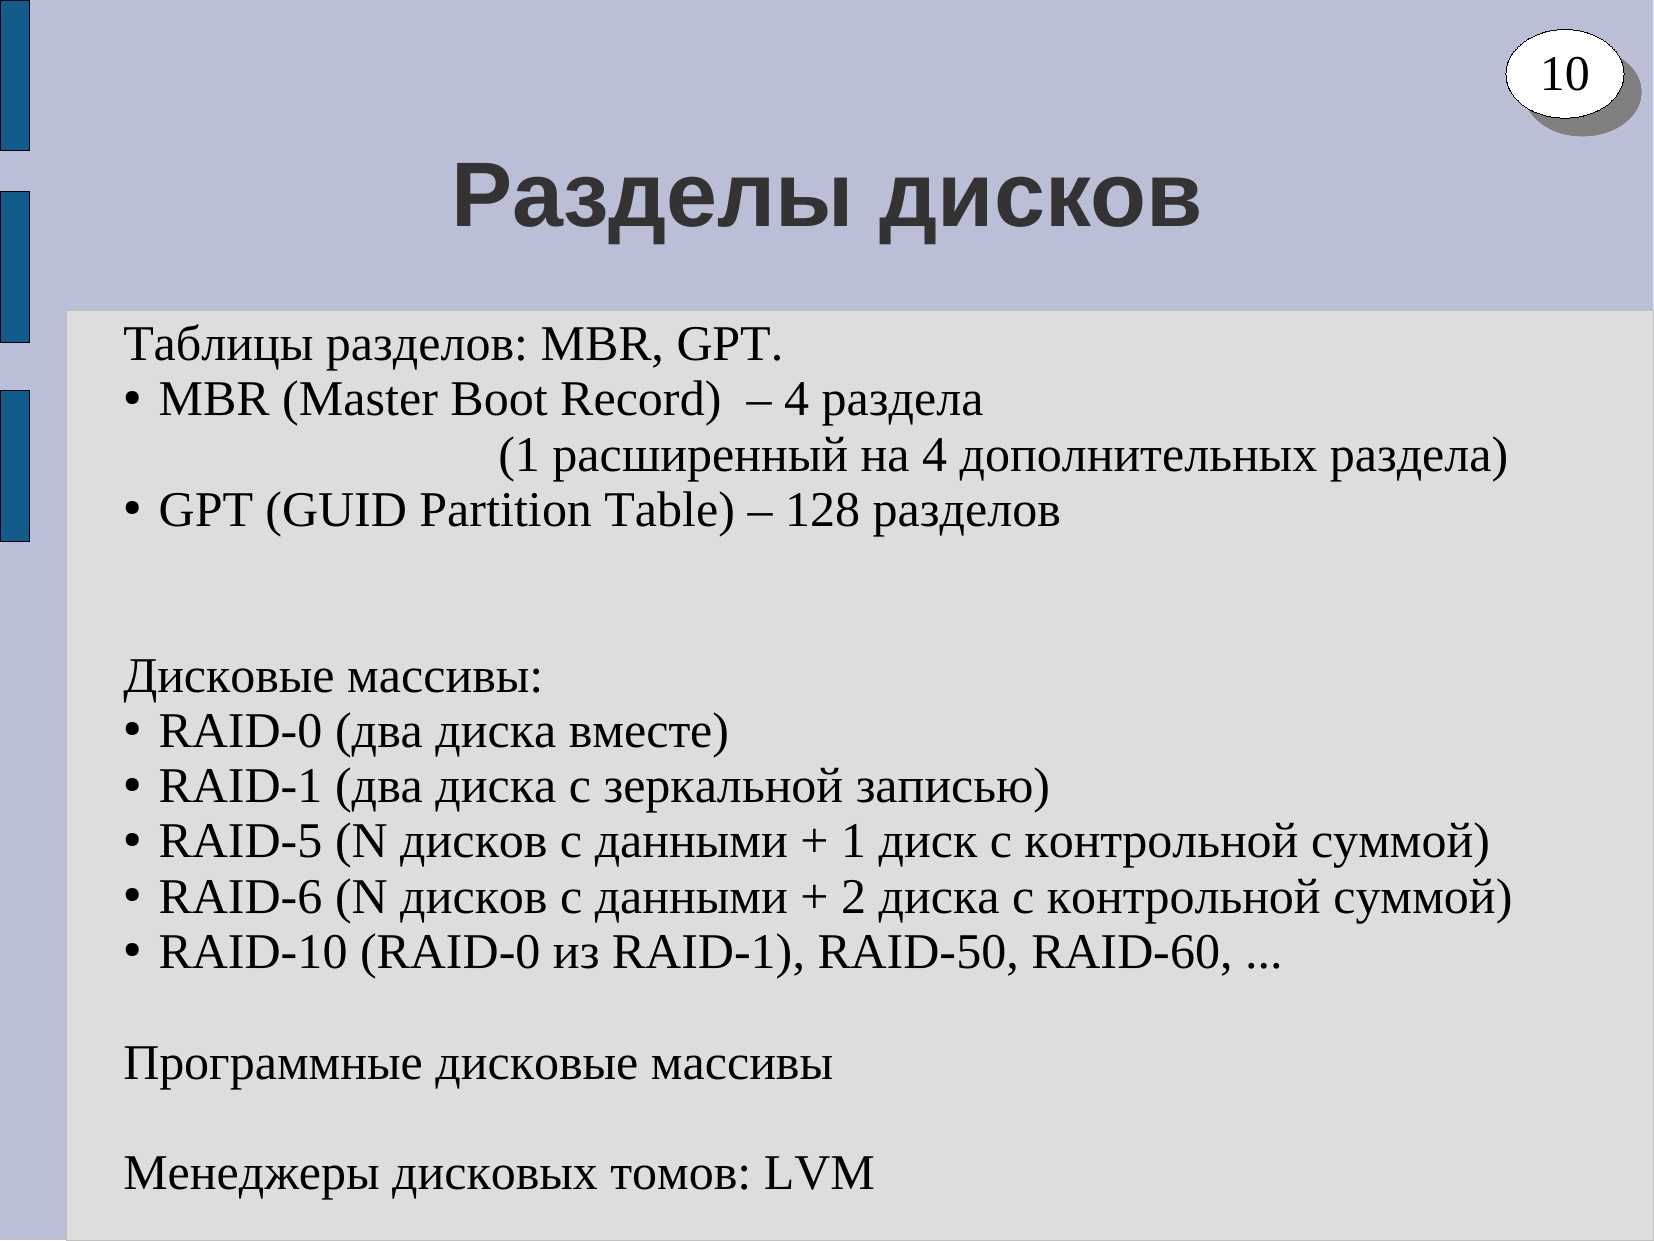

10
# Разделы дисков
Таблицы разделов: MBR, GPT.
MBR (Master Boot Record) – 4 раздела
 (1 расширенный на 4 дополнительных раздела)
GPT (GUID Partition Table) – 128 разделов
Дисковые массивы:
RAID-0 (два диска вместе)
RAID-1 (два диска с зеркальной записью)
RAID-5 (N дисков с данными + 1 диск с контрольной суммой)
RAID-6 (N дисков с данными + 2 диска с контрольной суммой)
RAID-10 (RAID-0 из RAID-1), RAID-50, RAID-60, ...
Программные дисковые массивы
Менеджеры дисковых томов: LVM